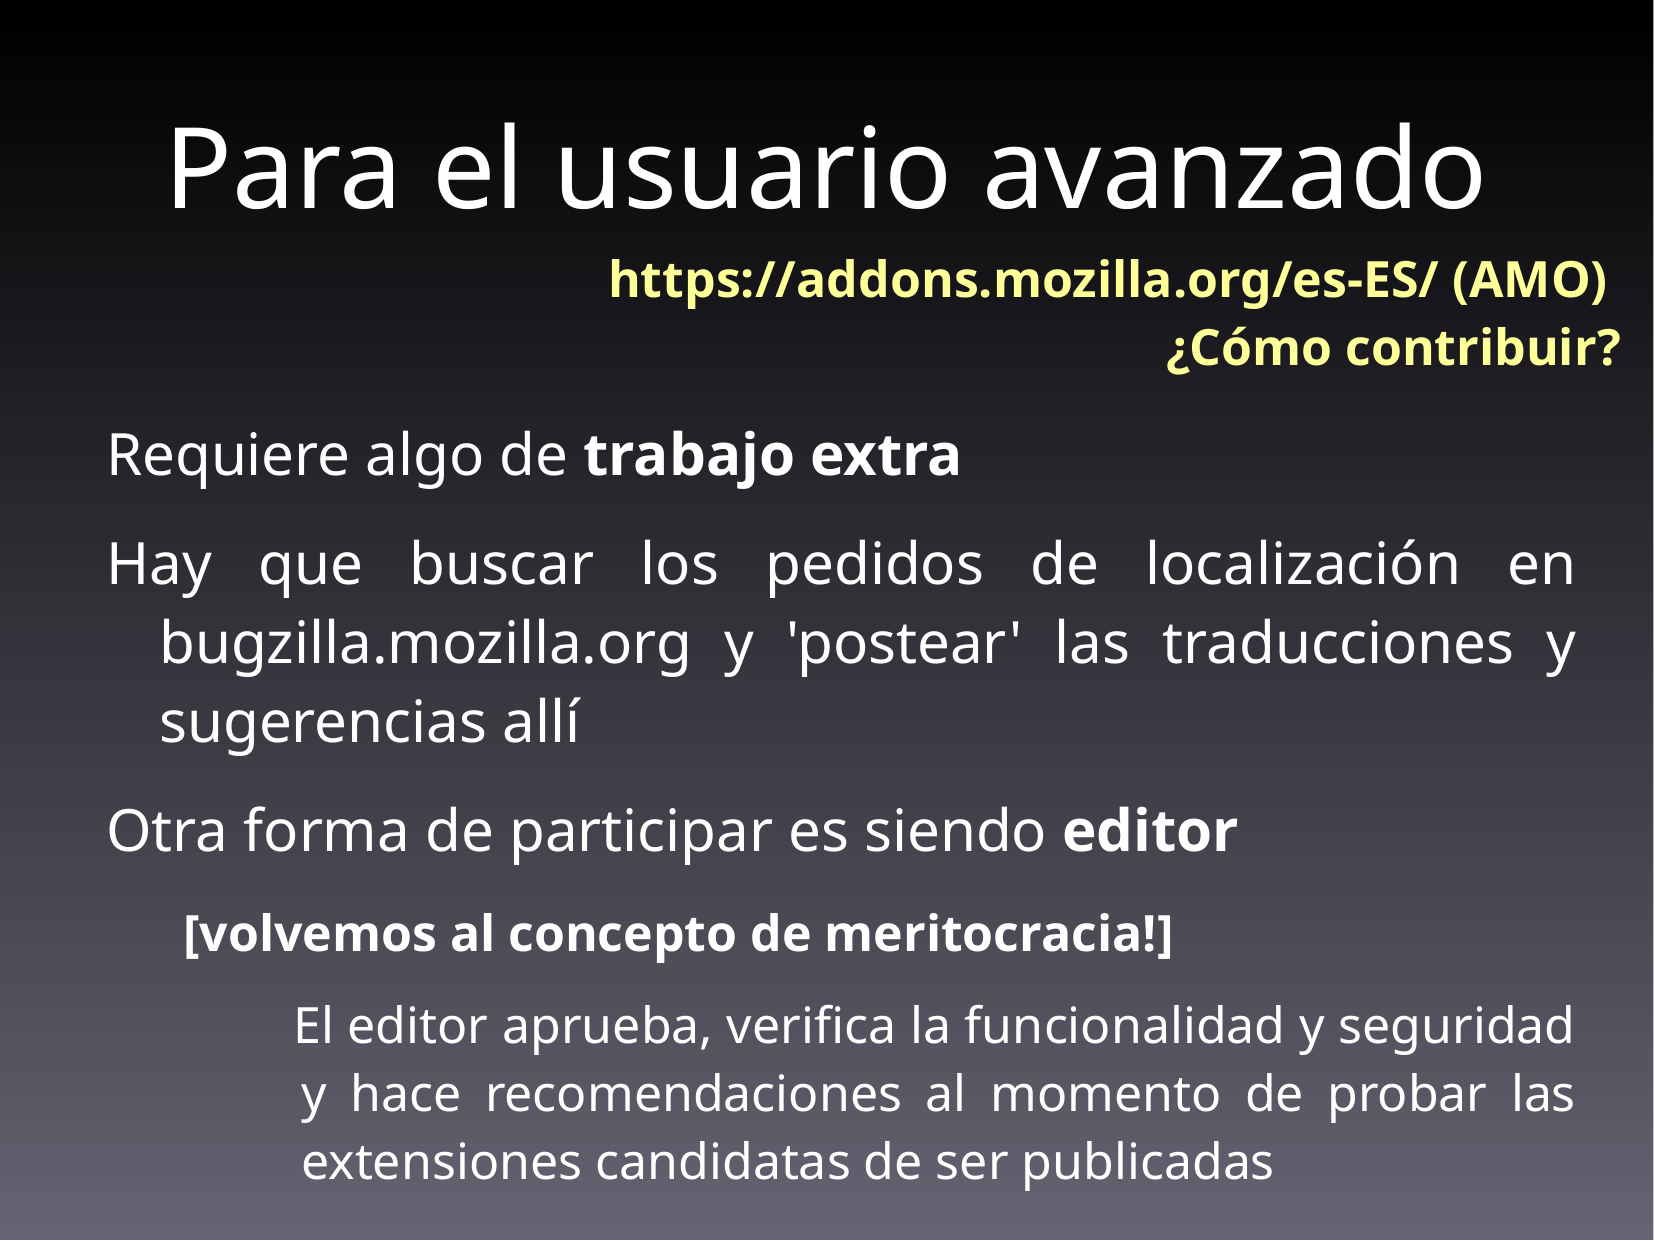

Para el usuario avanzado
https://addons.mozilla.org/es-ES/ (AMO)
¿Cómo contribuir?
# Requiere algo de trabajo extra
Hay que buscar los pedidos de localización en bugzilla.mozilla.org y 'postear' las traducciones y sugerencias allí
Otra forma de participar es siendo editor
[volvemos al concepto de meritocracia!]
 El editor aprueba, verifica la funcionalidad y seguridad y hace recomendaciones al momento de probar las extensiones candidatas de ser publicadas